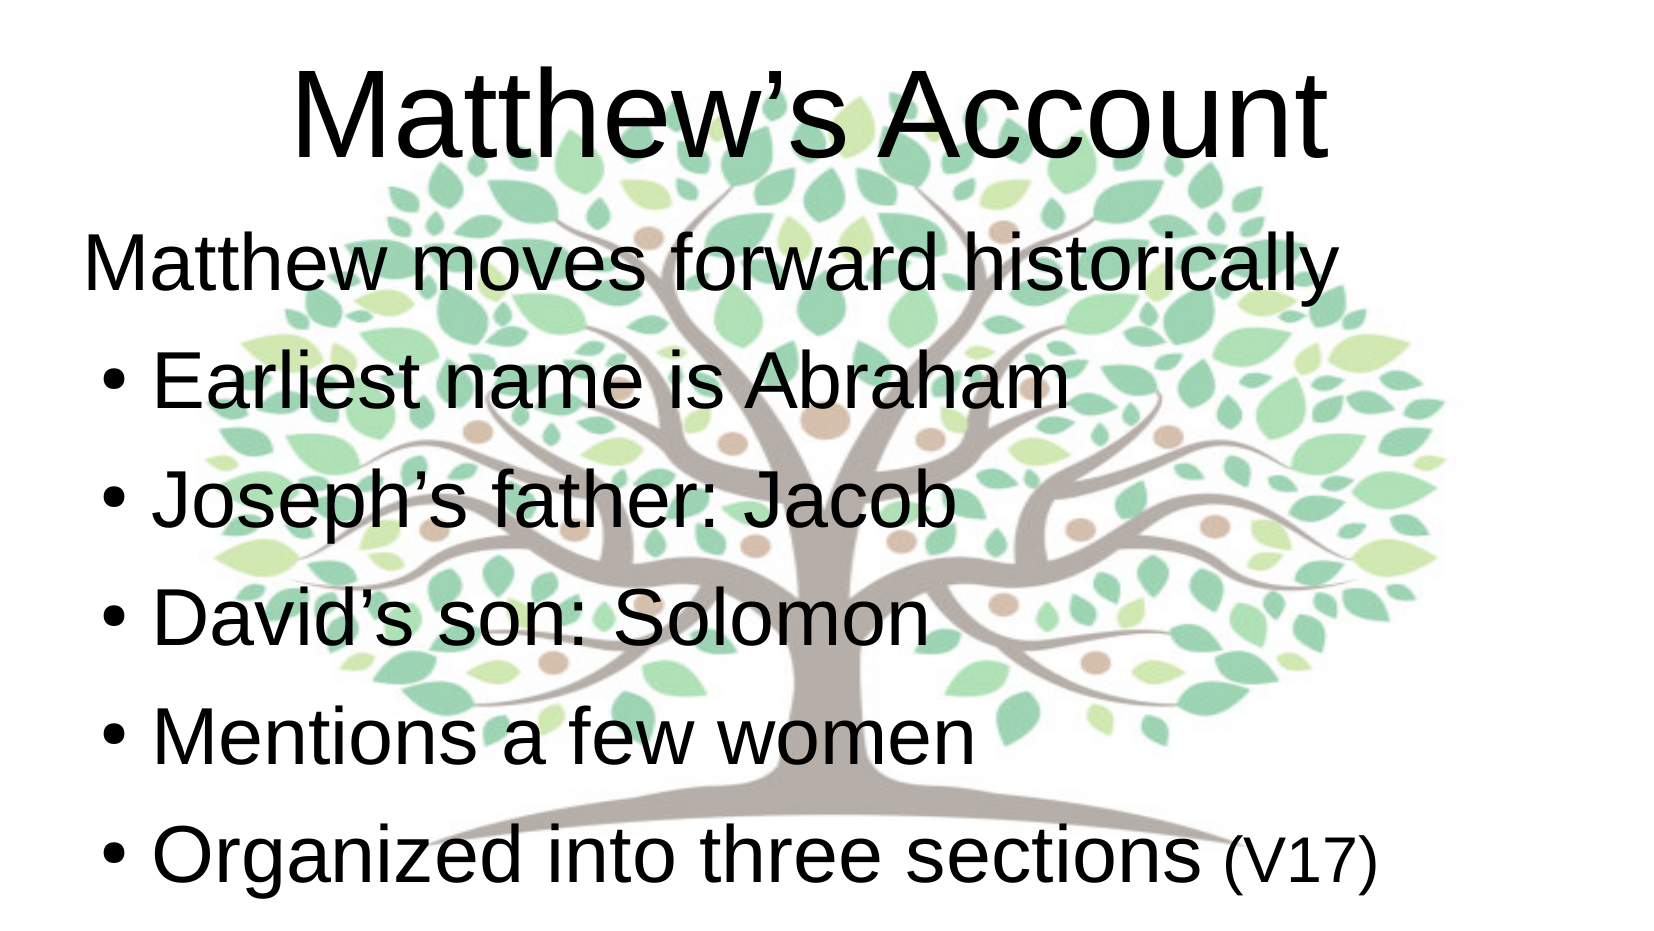

# Matthew’s Account
Matthew moves forward historically
Earliest name is Abraham
Joseph’s father: Jacob
David’s son: Solomon
Mentions a few women
Organized into three sections (V17)